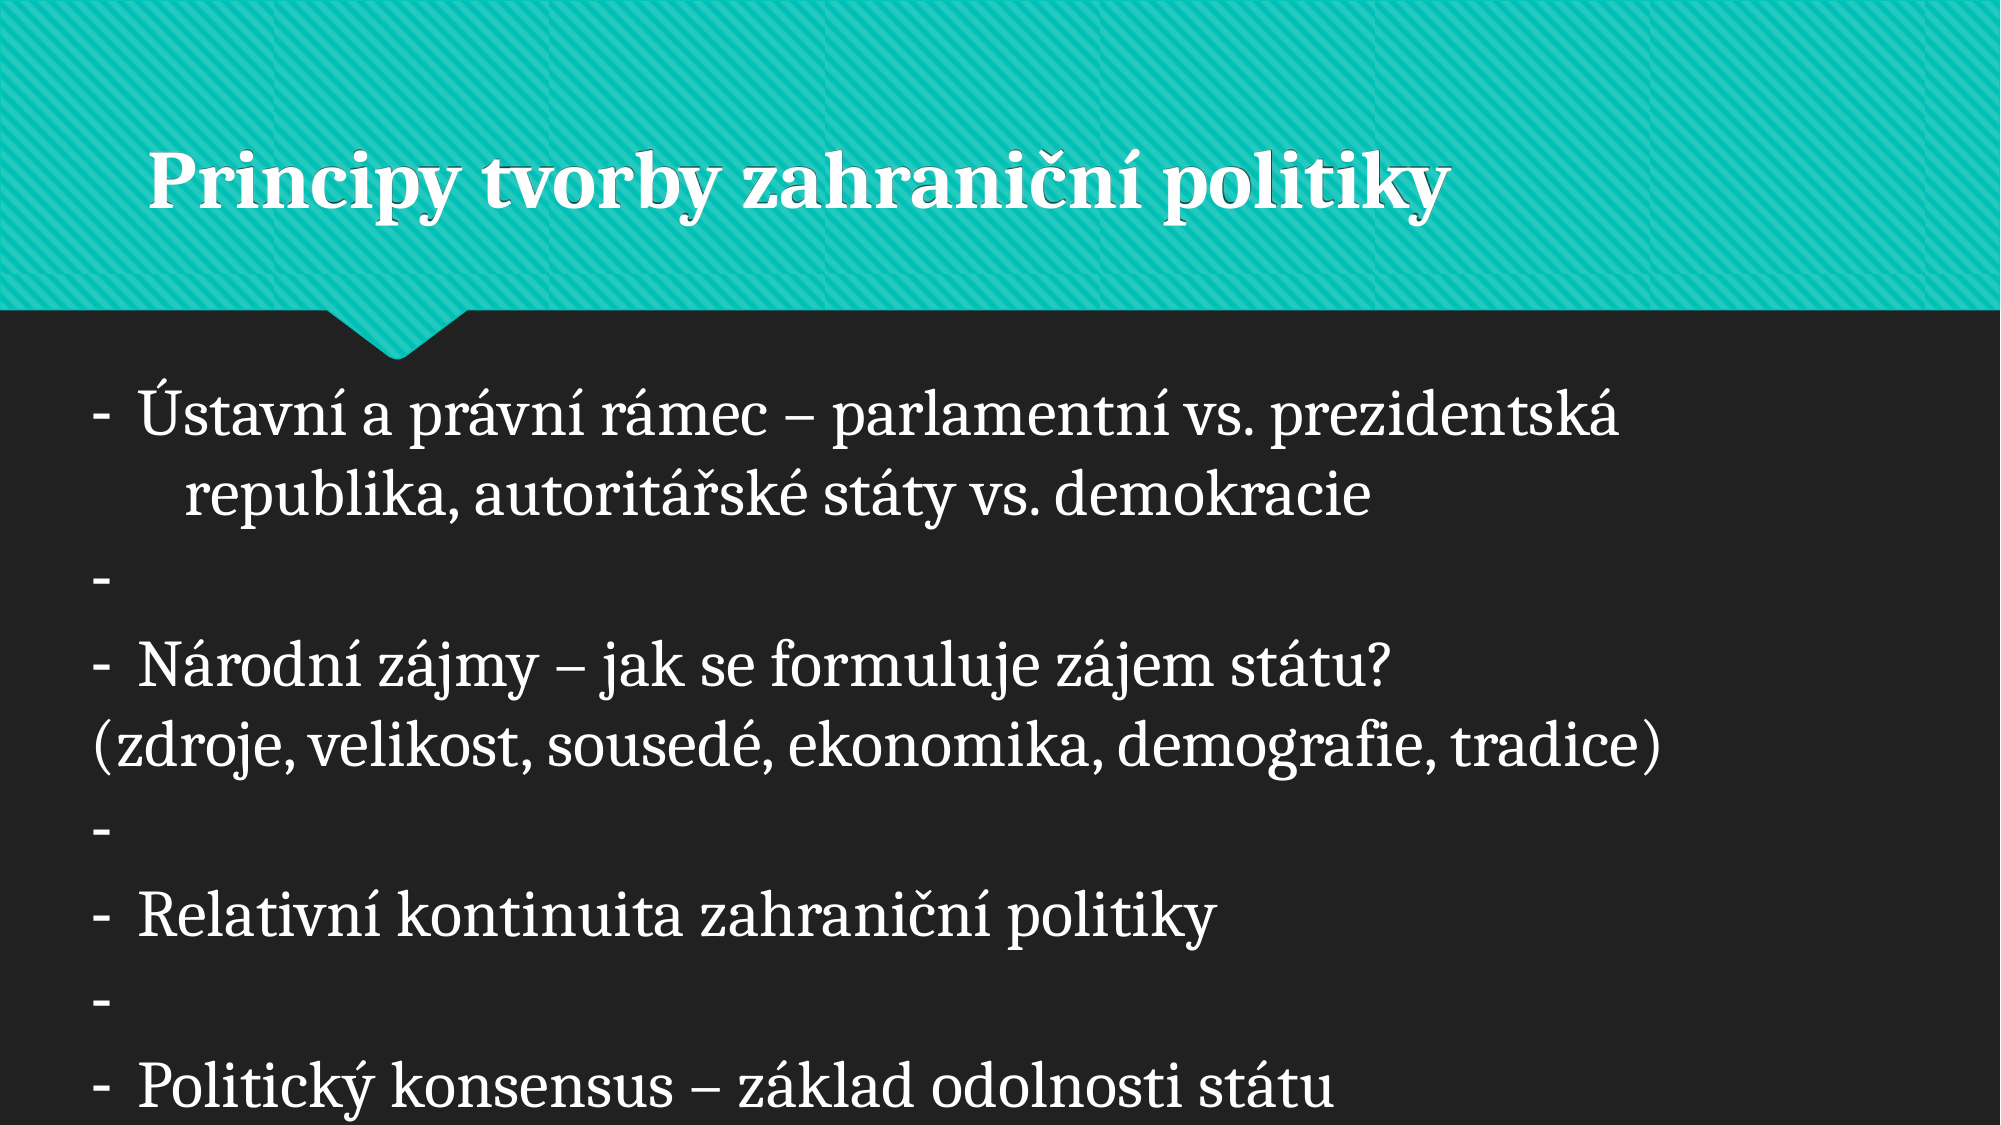

# Principy tvorby zahraniční politiky
Ústavní a právní rámec – parlamentní vs. prezidentská republika, autoritářské státy vs. demokracie
Národní zájmy – jak se formuluje zájem státu?
(zdroje, velikost, sousedé, ekonomika, demografie, tradice)
Relativní kontinuita zahraniční politiky
Politický konsensus – základ odolnosti státu